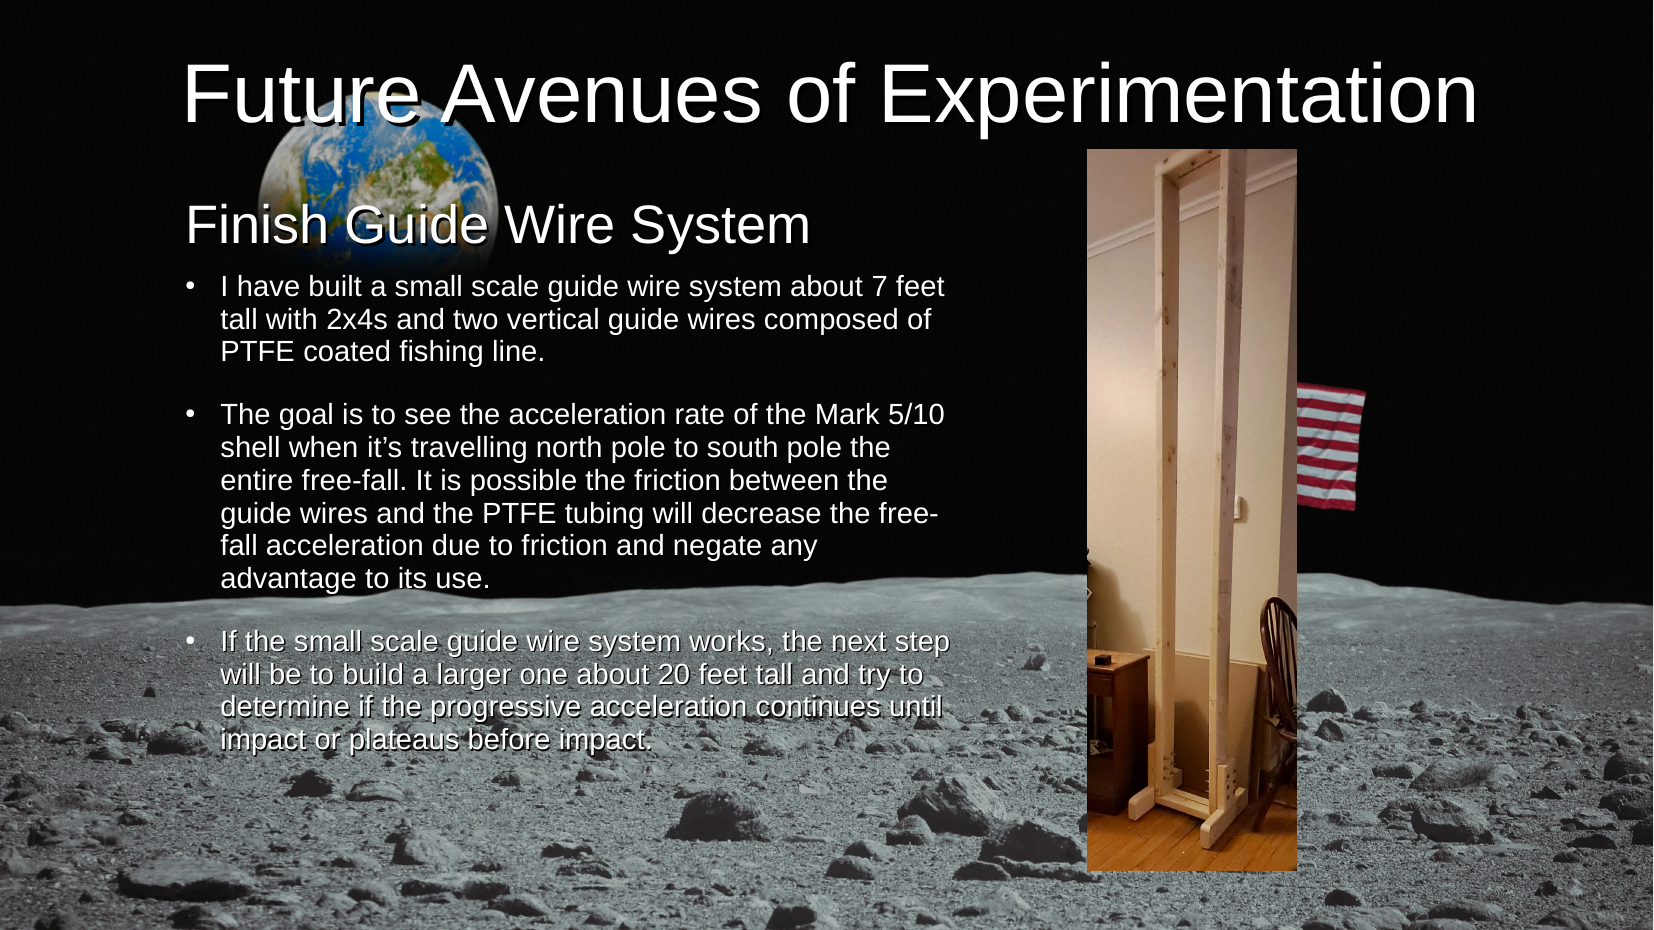

# Future Avenues of Experimentation
Finish Guide Wire System
I have built a small scale guide wire system about 7 feet tall with 2x4s and two vertical guide wires composed of PTFE coated fishing line.
The goal is to see the acceleration rate of the Mark 5/10 shell when it’s travelling north pole to south pole the entire free-fall. It is possible the friction between the guide wires and the PTFE tubing will decrease the free-fall acceleration due to friction and negate any advantage to its use.
If the small scale guide wire system works, the next step will be to build a larger one about 20 feet tall and try to determine if the progressive acceleration continues until impact or plateaus before impact.